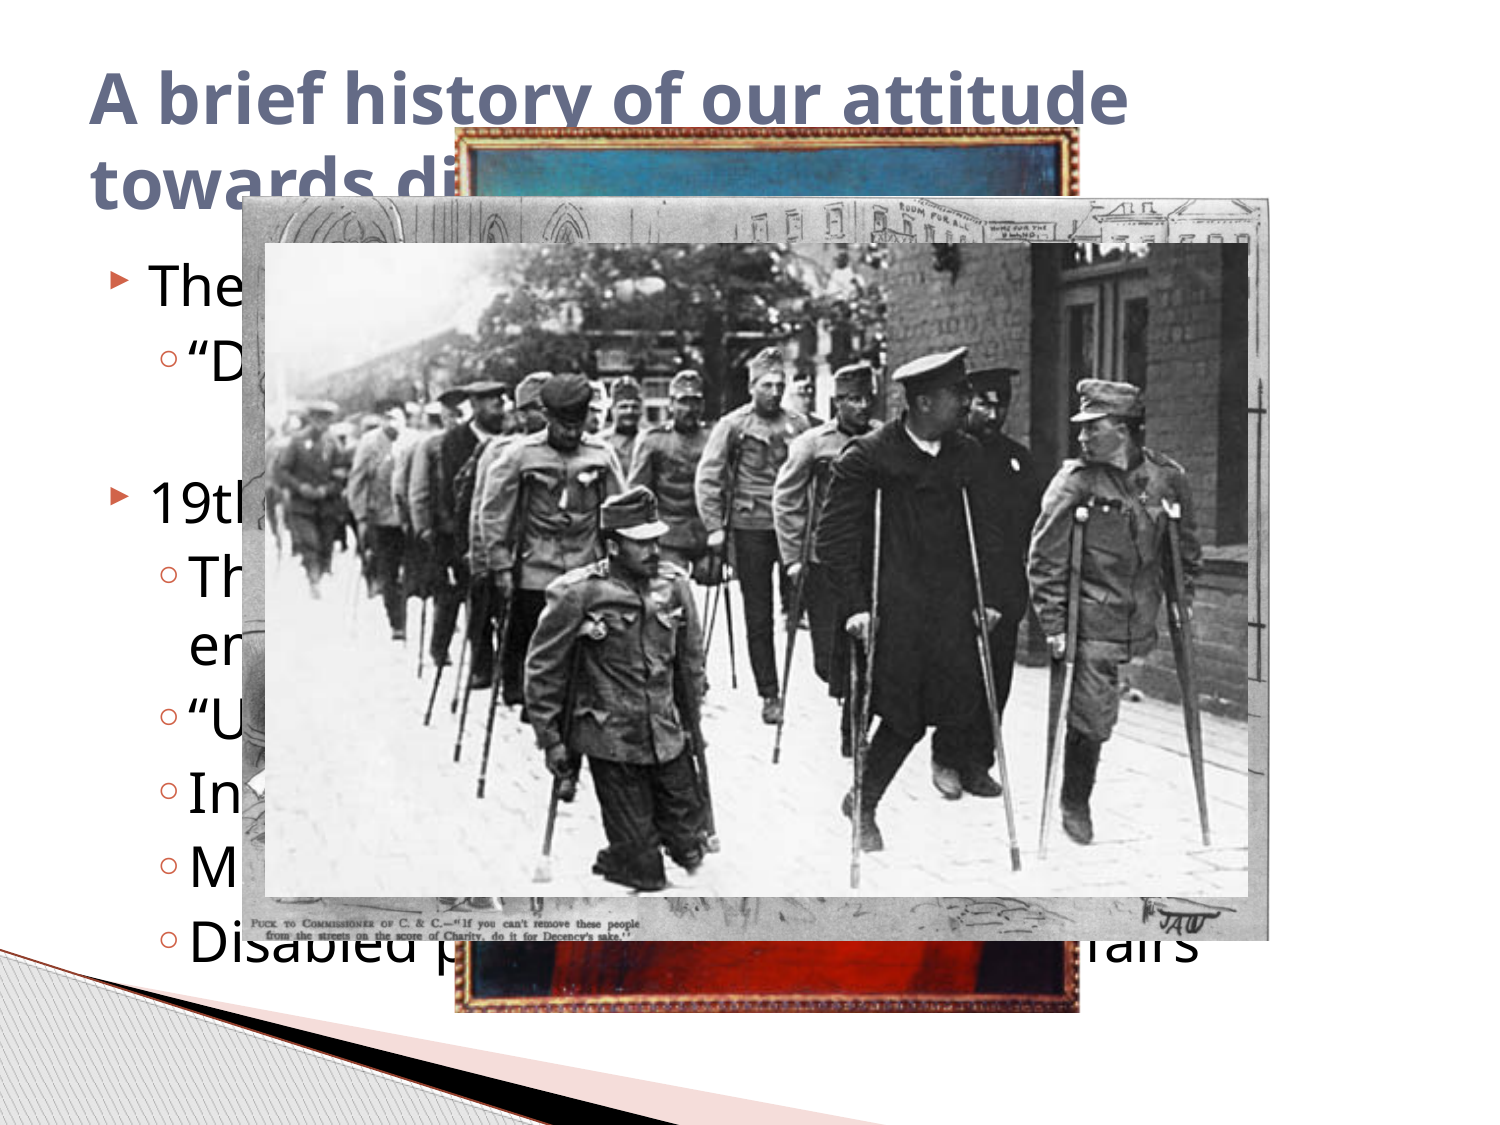

A brief history of our attitude towards disabled people
# The Renaissance:
“Disabilities do not exist”
19th century:
The concepts of heredity and infectivity emerged
“Ugly law”
Institutions for disabled people
Mothers hid their disabled children
Disabled people - an attraction at fairs